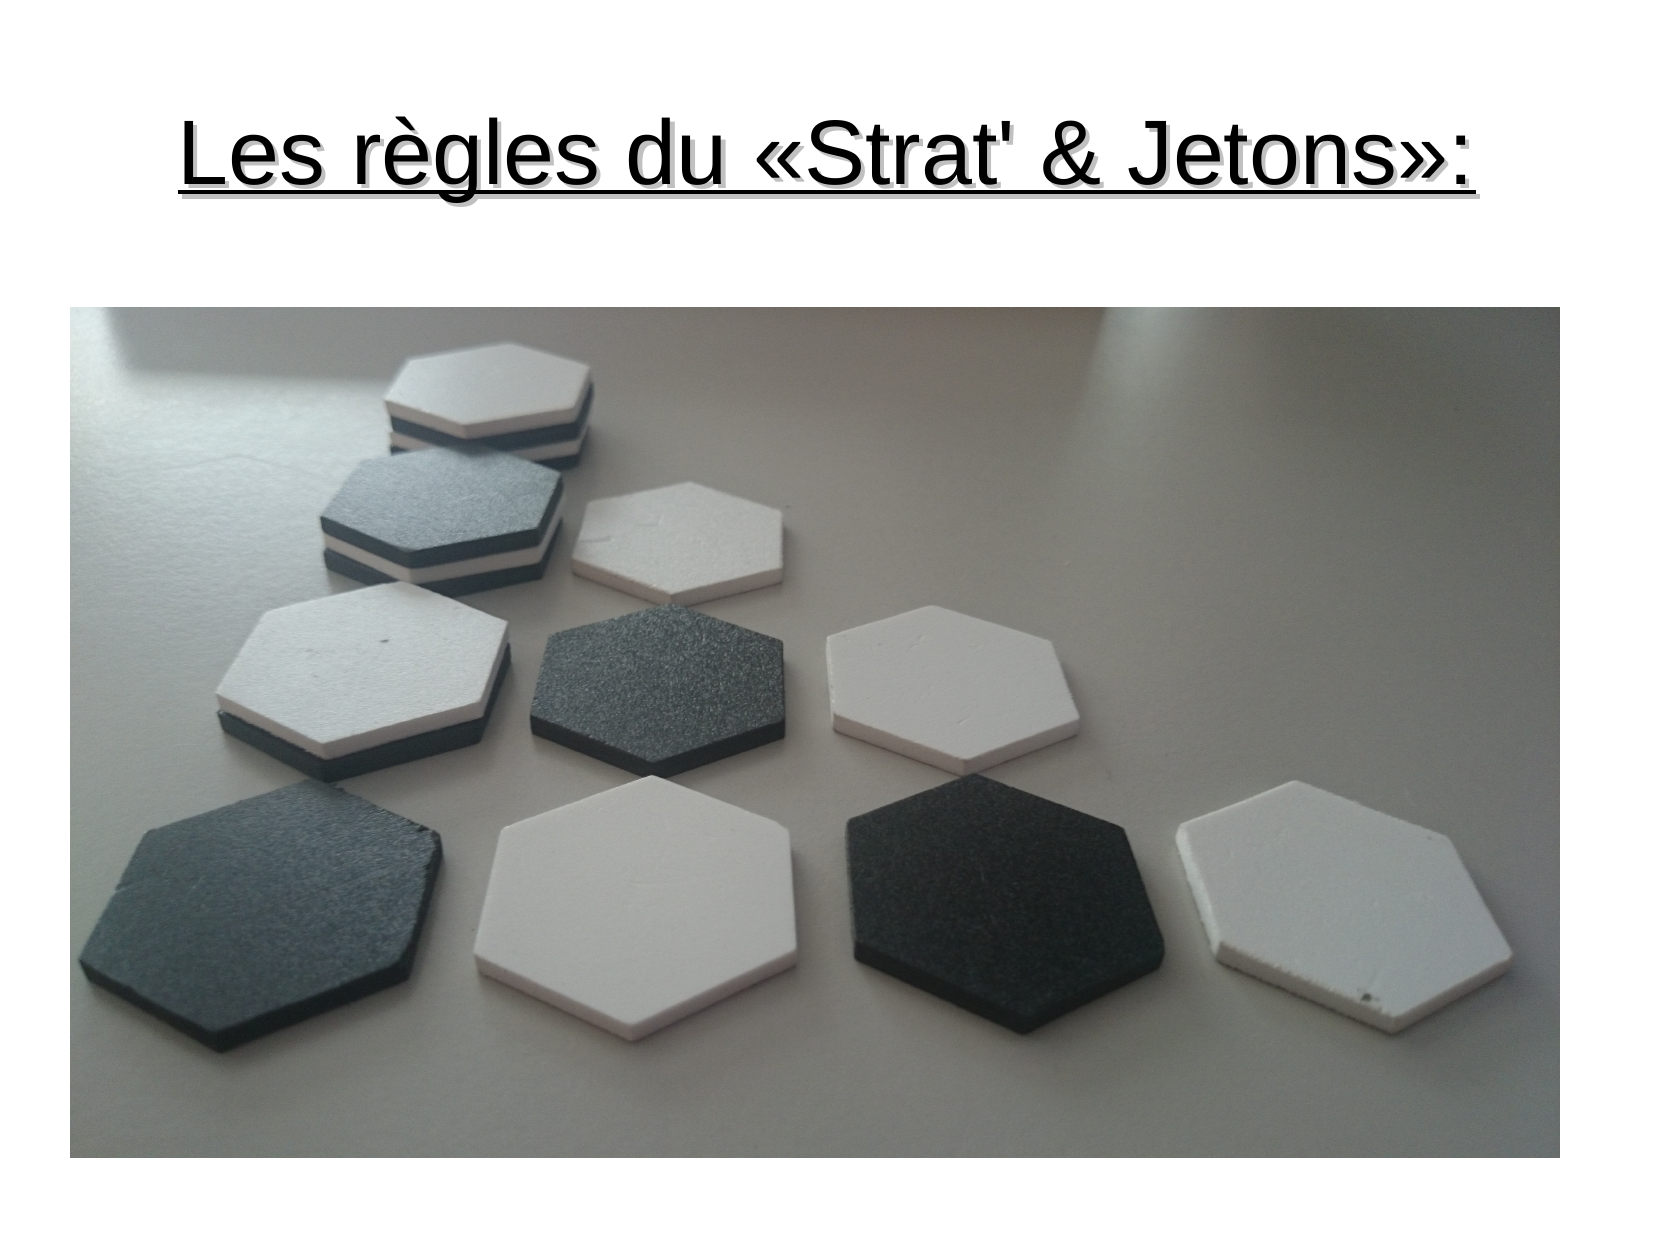

# Les règles du «Strat' & Jetons»: